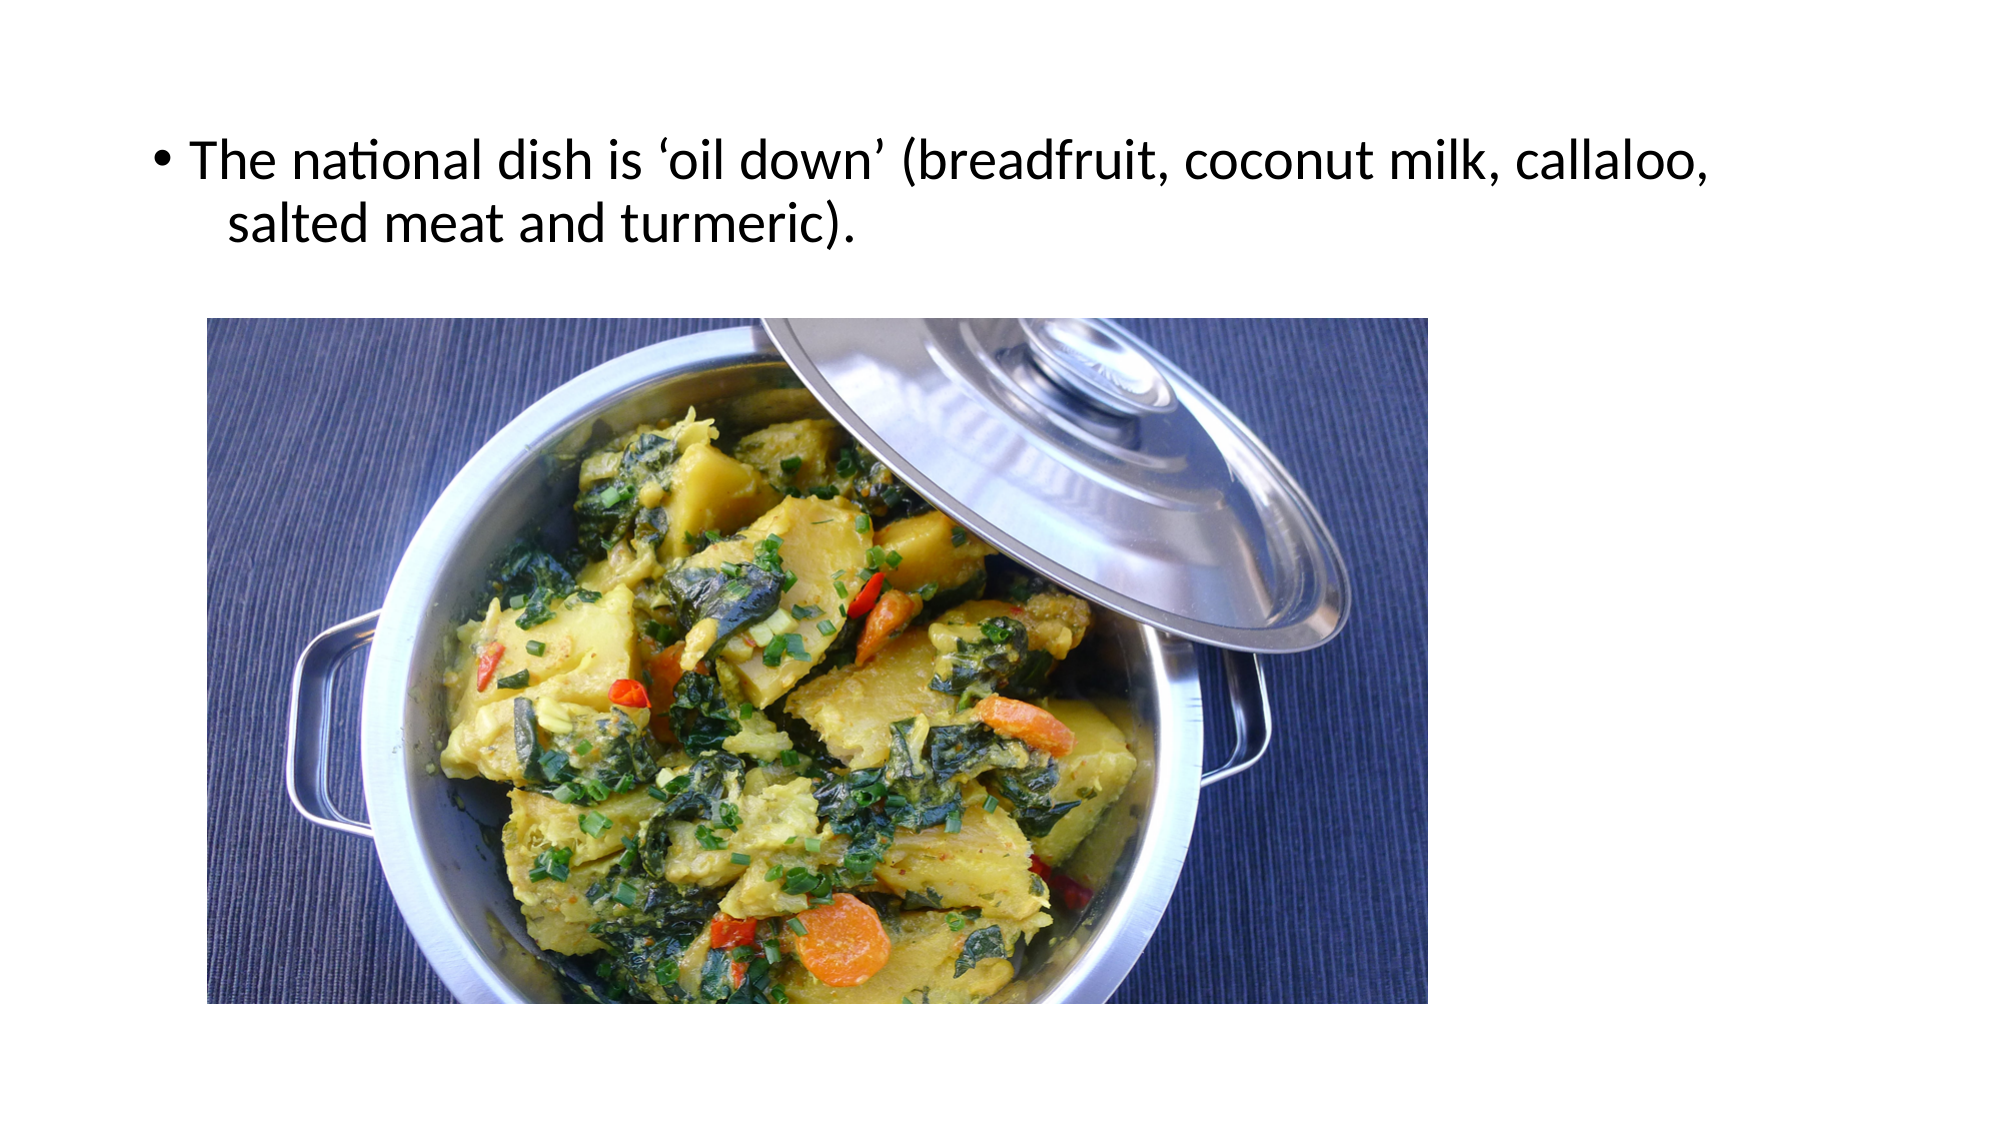

# The national dish is ‘oil down’ (breadfruit, coconut milk, callaloo, salted meat and turmeric).